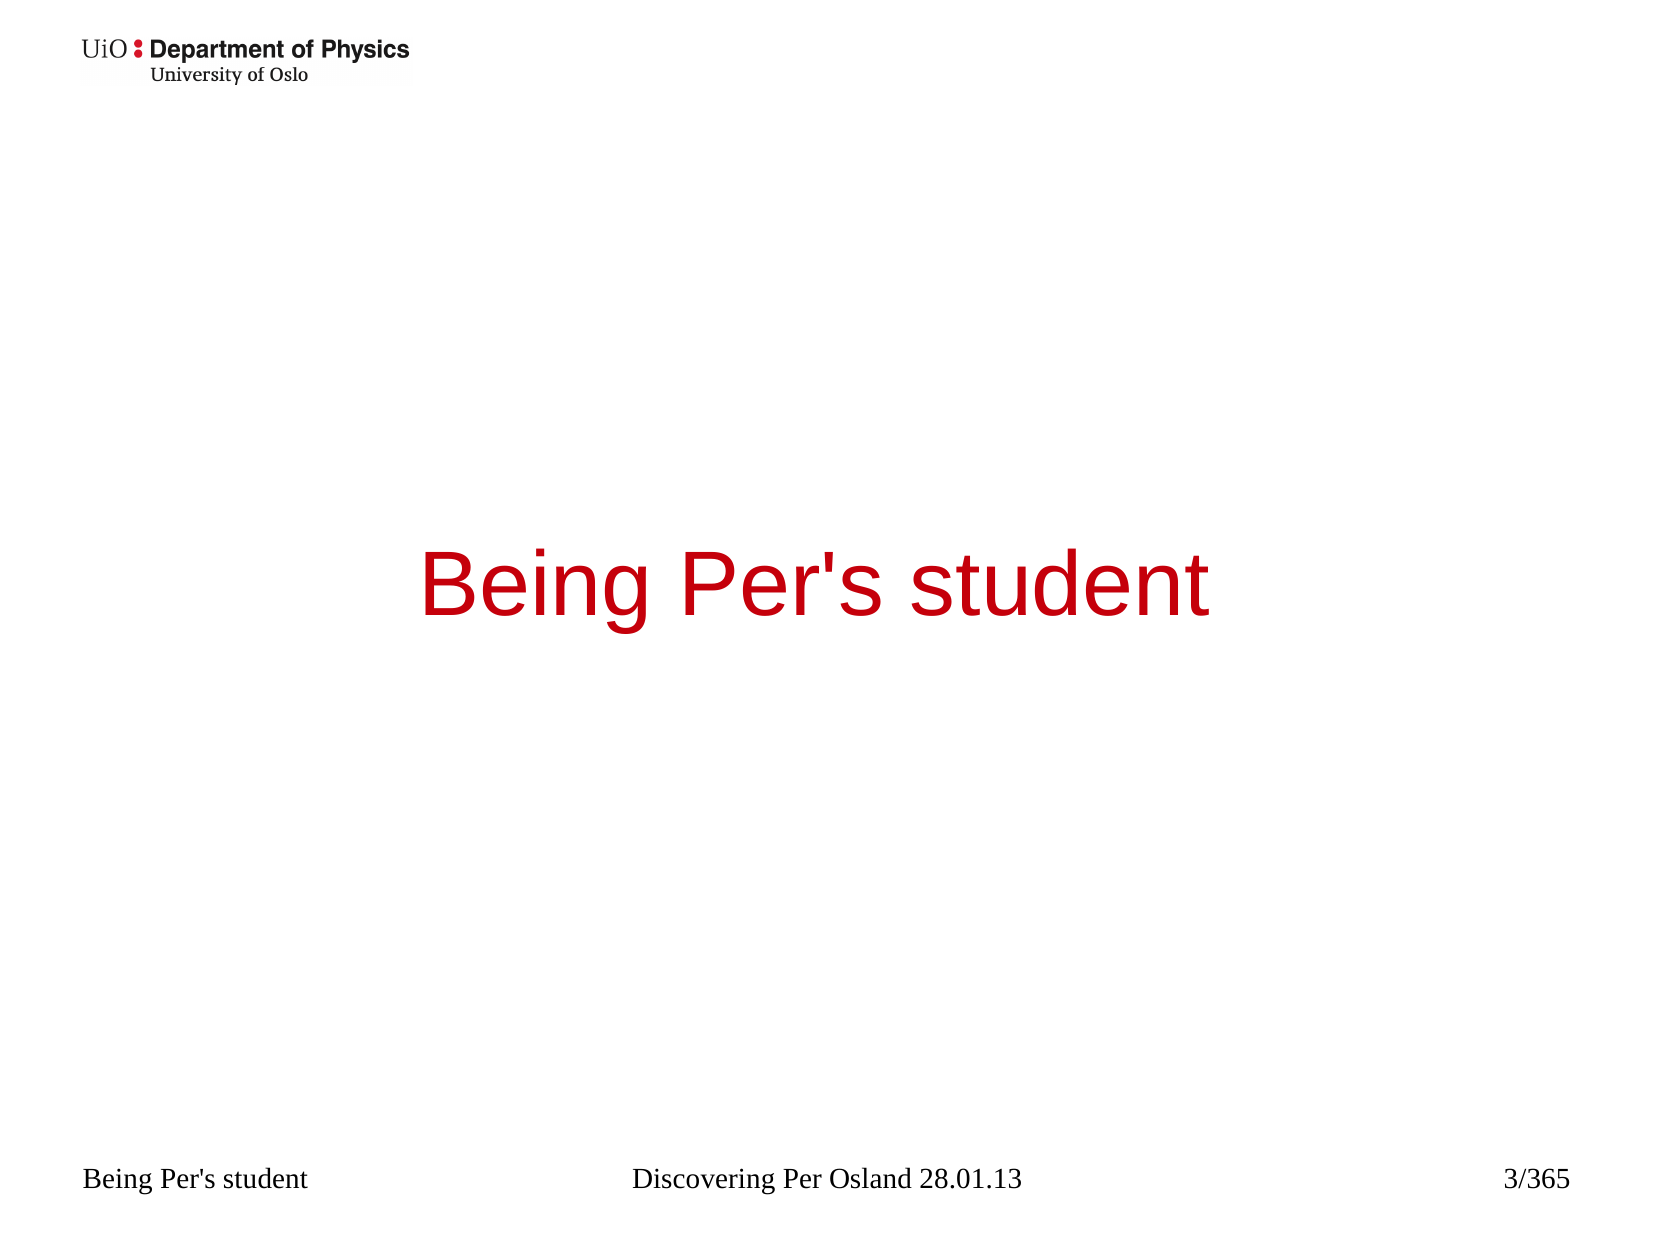

# Being Per's student
Being Per's student
Discovering Per Osland 28.01.13
3